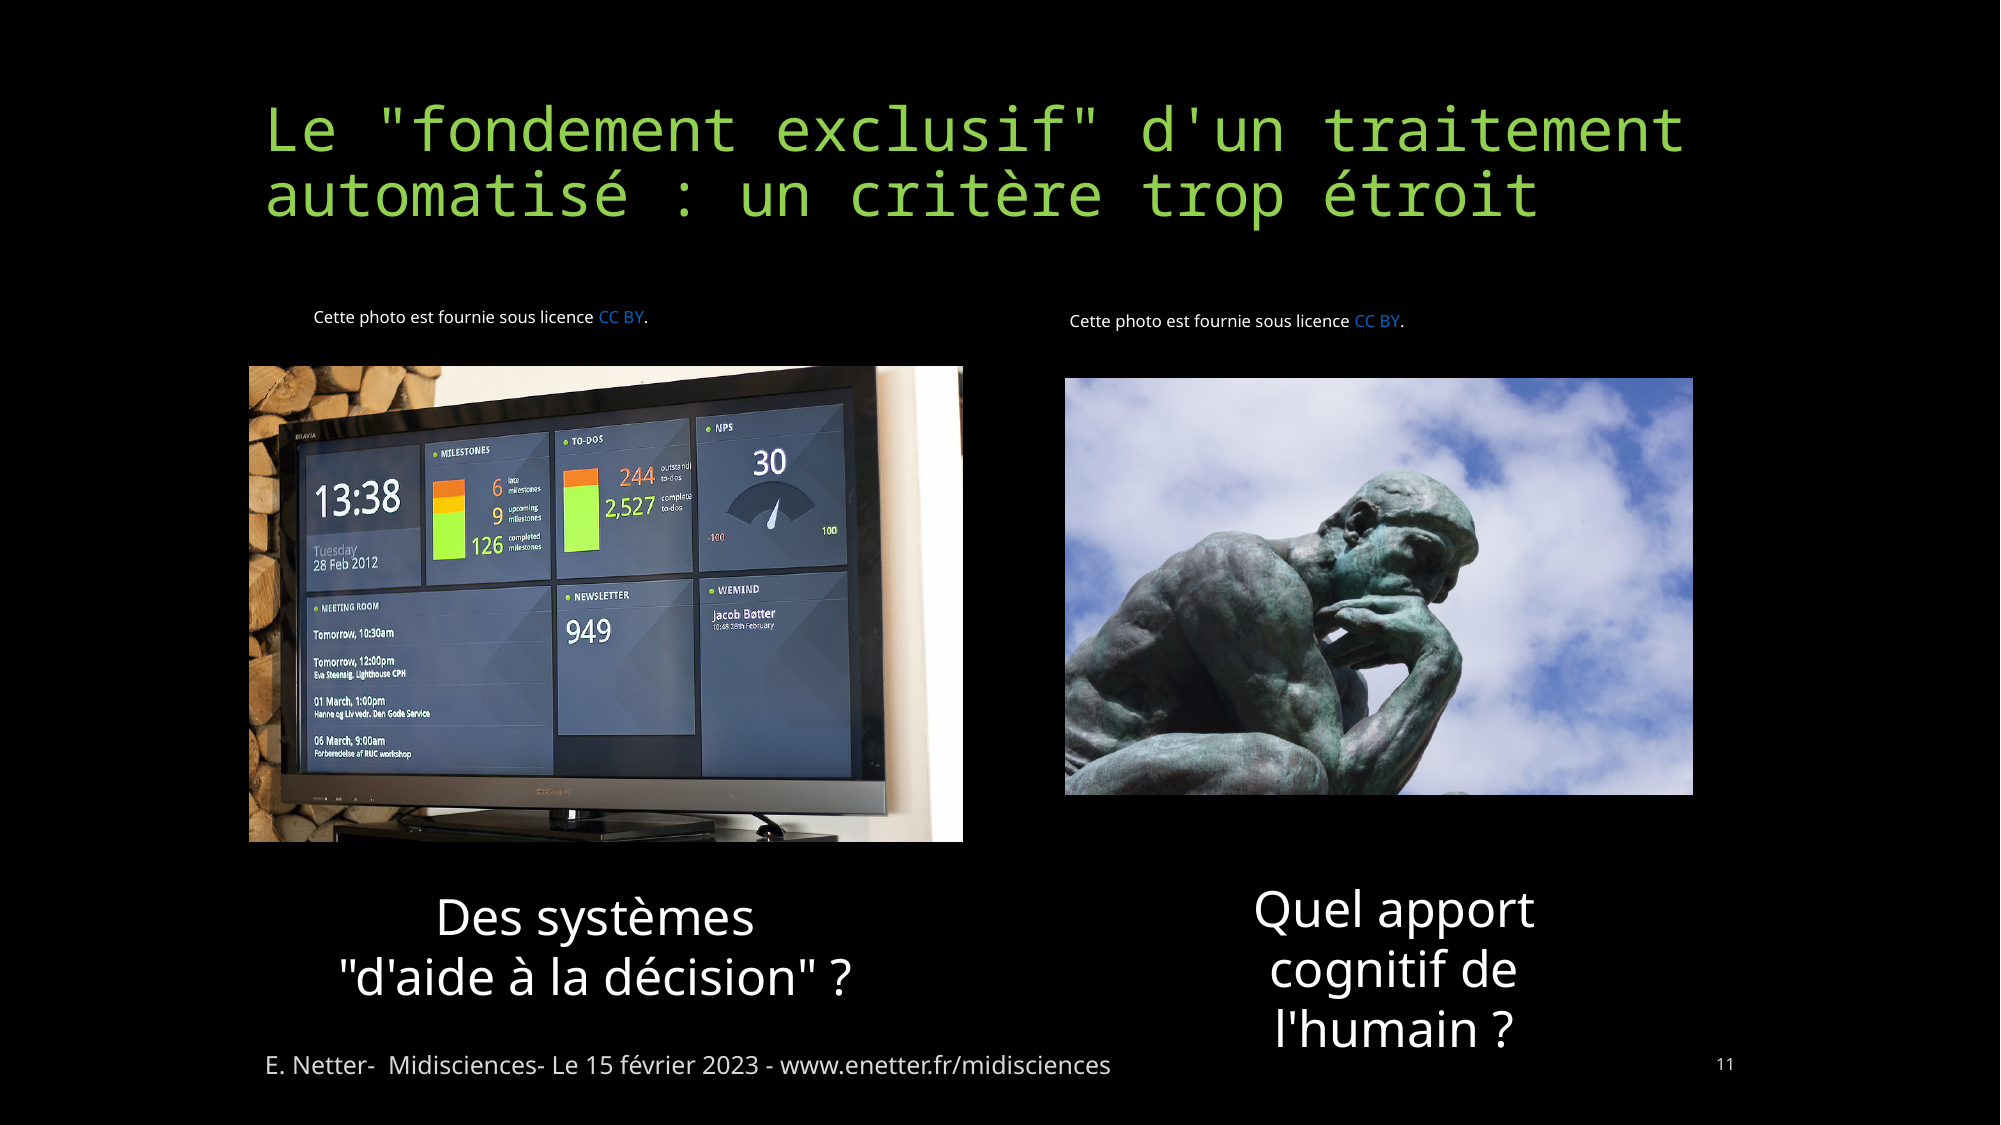

# Le "fondement exclusif" d'un traitement automatisé : un critère trop étroit
Cette photo est fournie sous licence CC BY.
Cette photo est fournie sous licence CC BY.
Quel apport cognitif de l'humain ?
Des systèmes
"d'aide à la décision" ?
E. Netter- Midisciences- Le 15 février 2023 - www.enetter.fr/midisciences